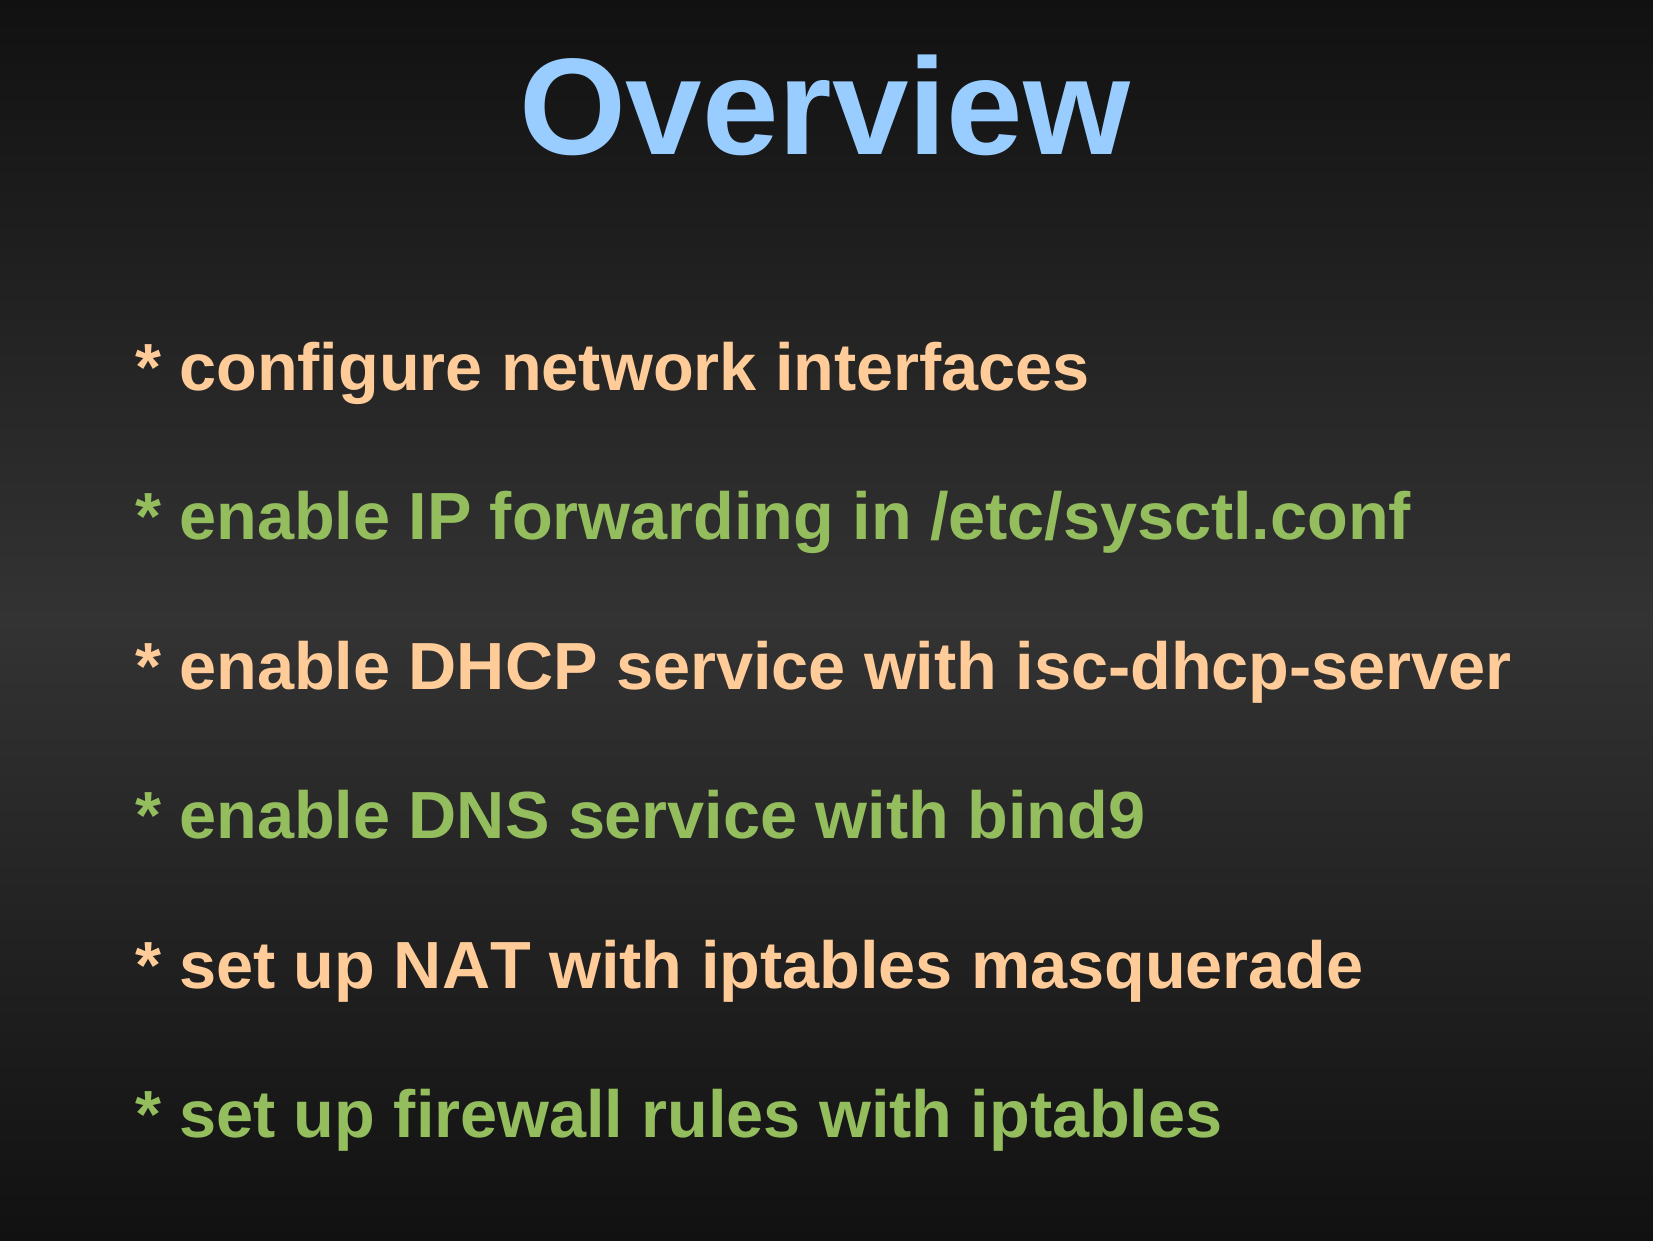

# Overview
* configure network interfaces
* enable IP forwarding in /etc/sysctl.conf
* enable DHCP service with isc-dhcp-server
* enable DNS service with bind9
* set up NAT with iptables masquerade
* set up firewall rules with iptables